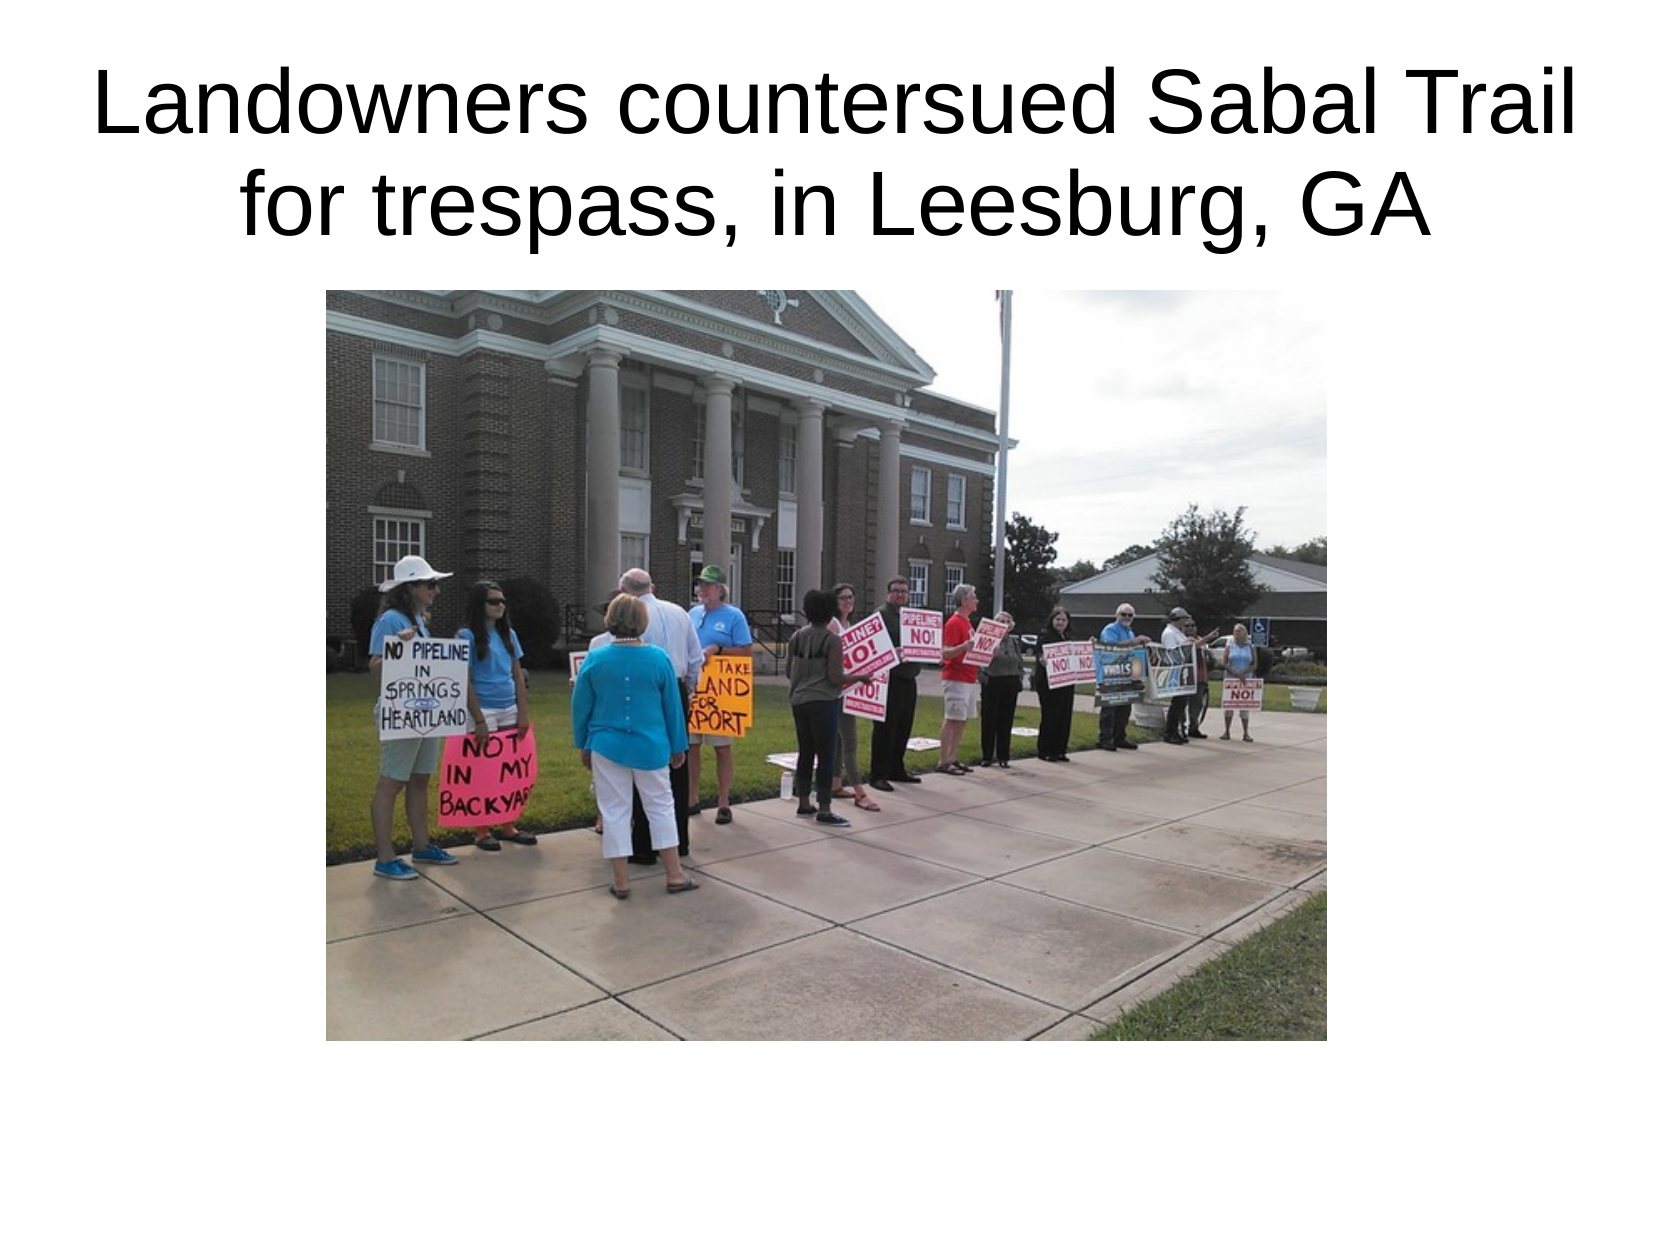

# Landowners countersued Sabal Trail for trespass, in Leesburg, GA